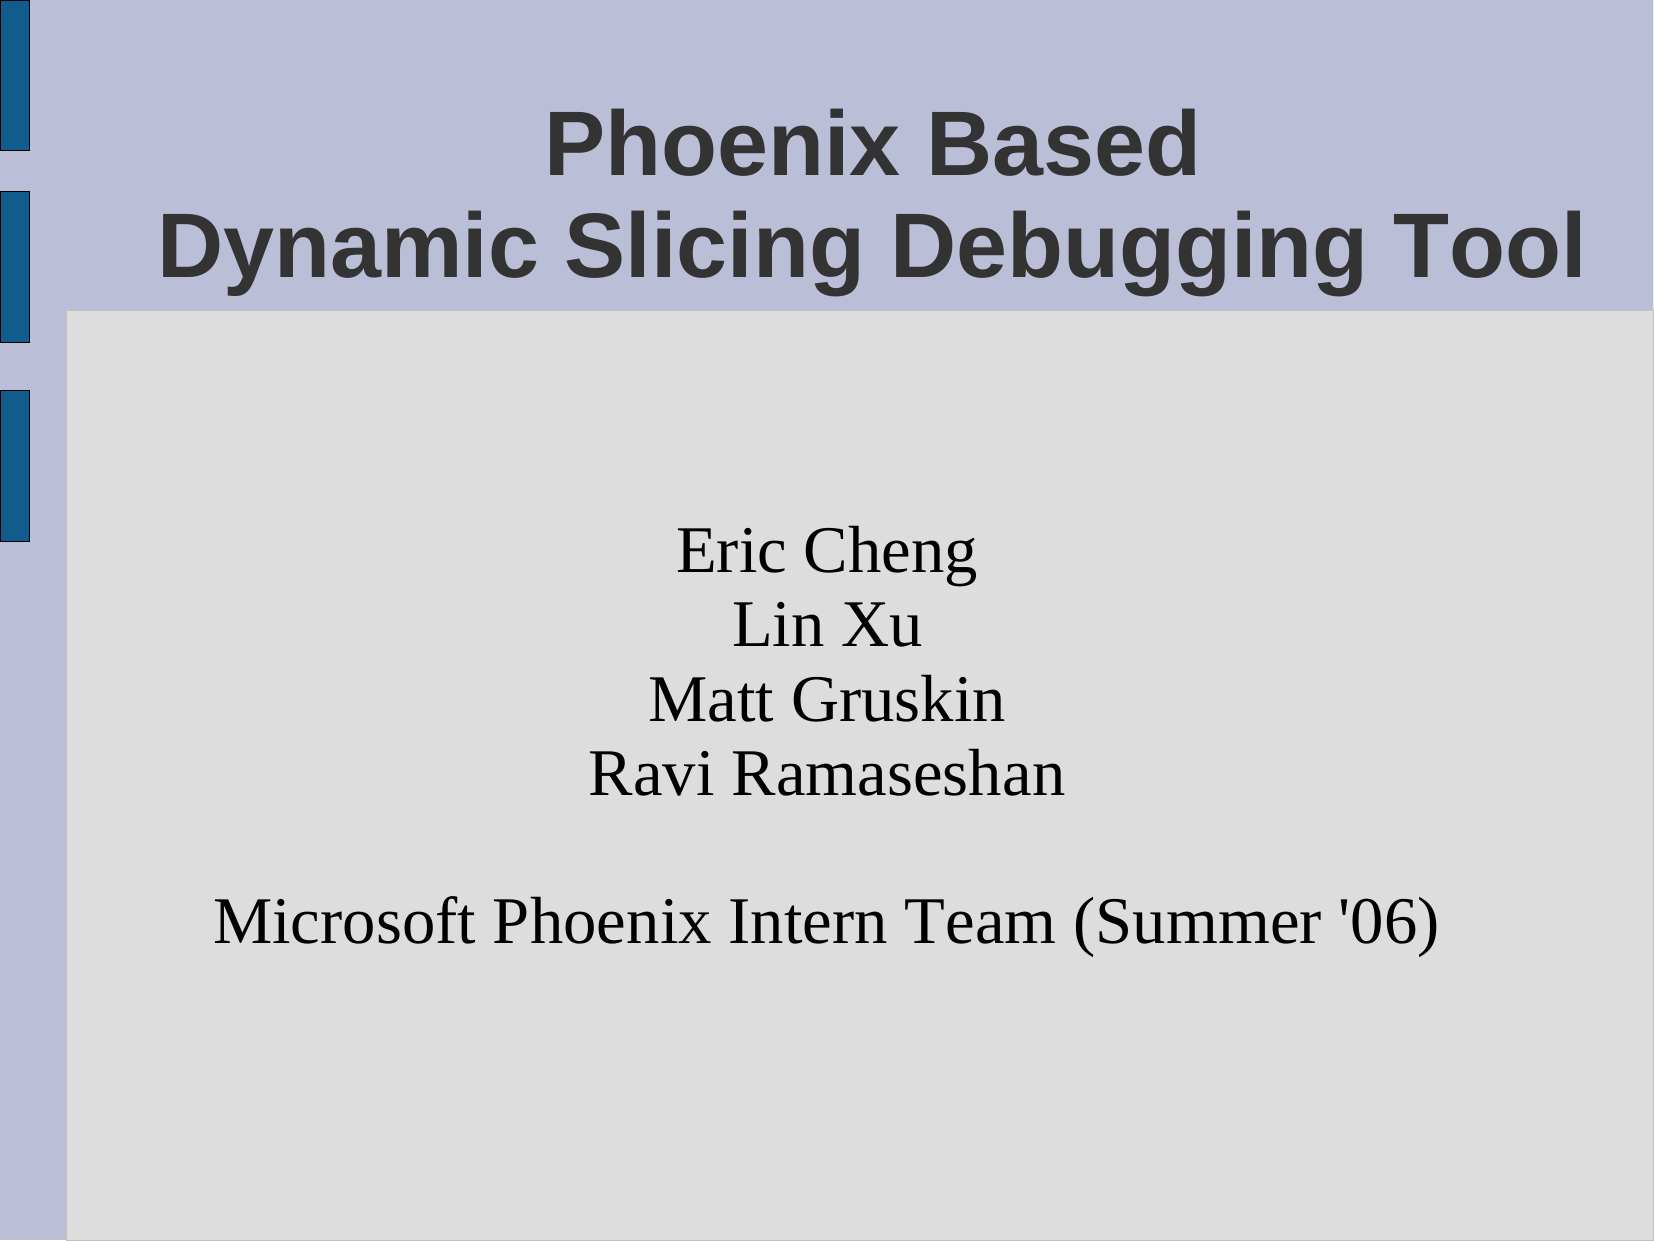

# Phoenix Based Dynamic Slicing Debugging Tool
Eric Cheng
Lin Xu
Matt Gruskin
Ravi Ramaseshan
Microsoft Phoenix Intern Team (Summer '06)